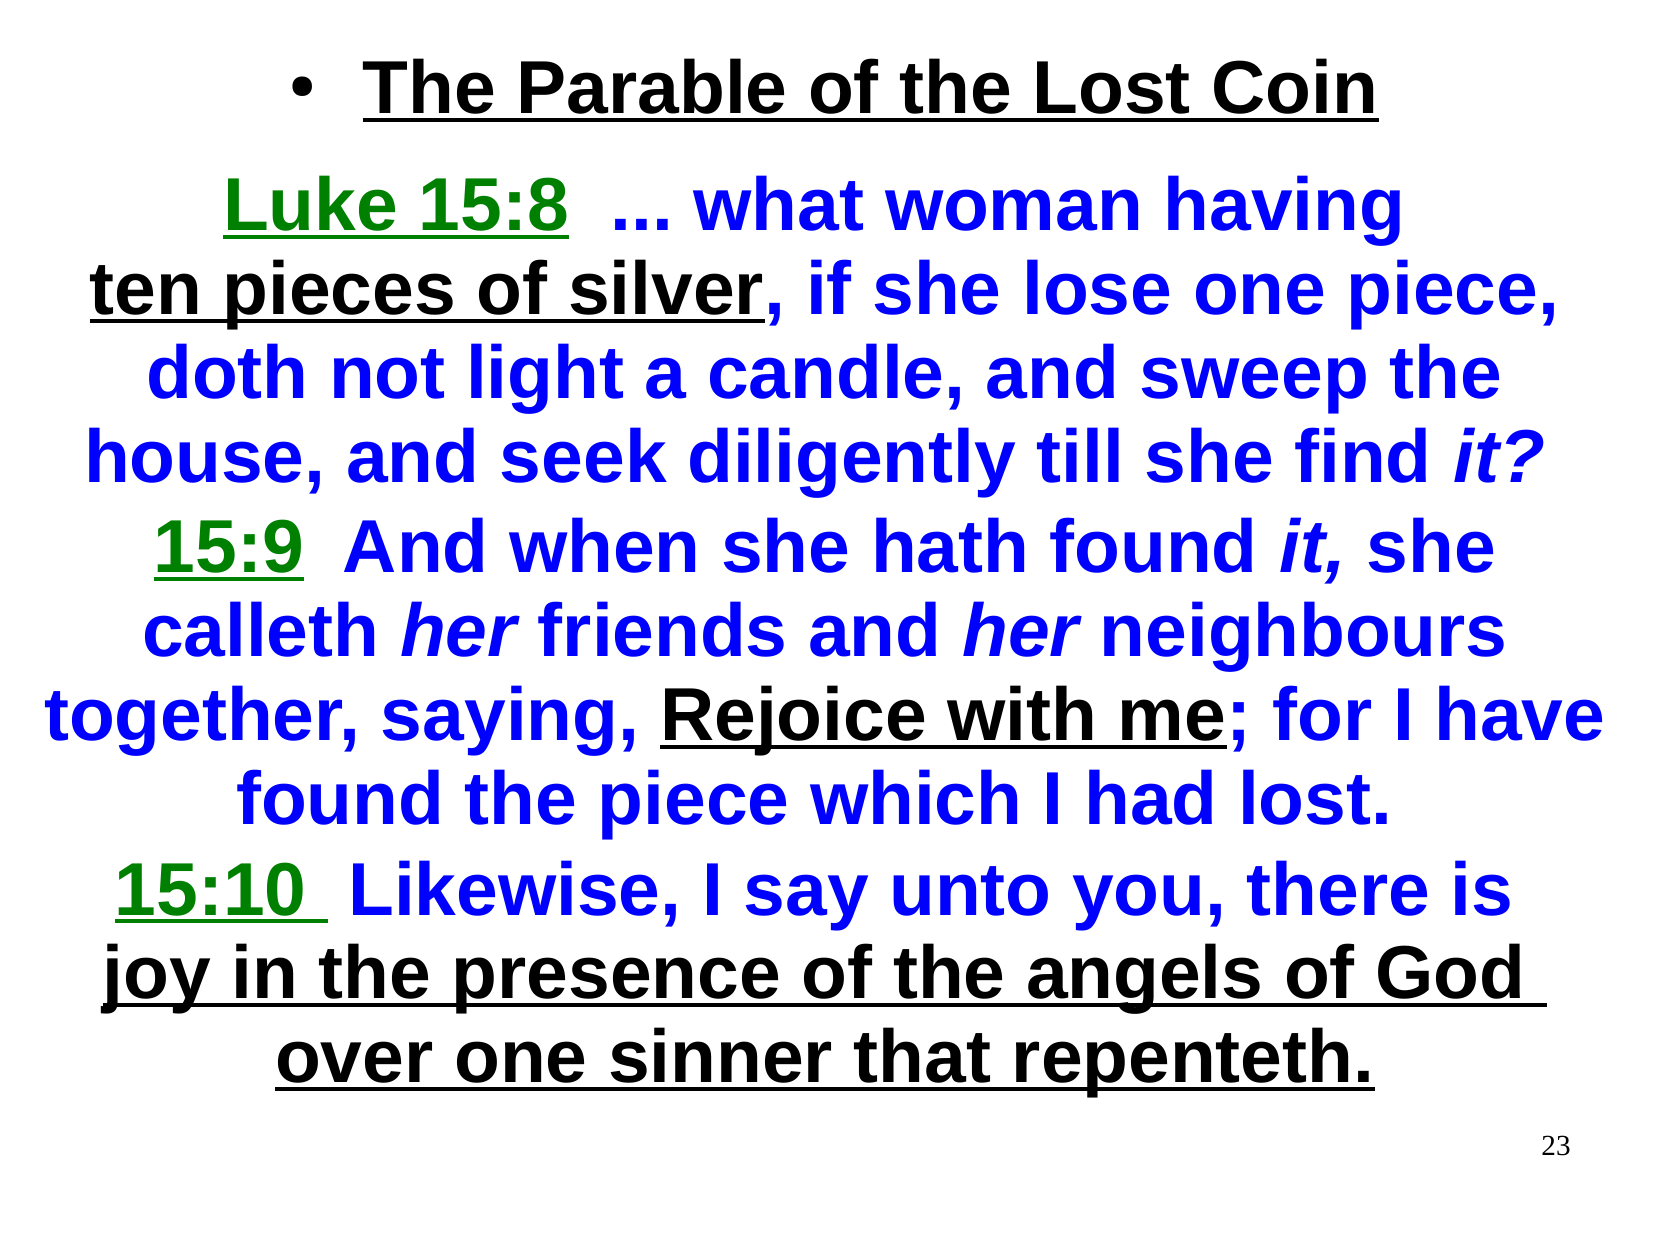

# The Parable of the Lost Coin
Luke 15:8  ... what woman having
ten pieces of silver, if she lose one piece, doth not light a candle, and sweep the house, and seek diligently till she find it?
15:9  And when she hath found it, she calleth her friends and her neighbours together, saying, Rejoice with me; for I have found the piece which I had lost.
15:10  Likewise, I say unto you, there is
joy in the presence of the angels of God
over one sinner that repenteth.
23